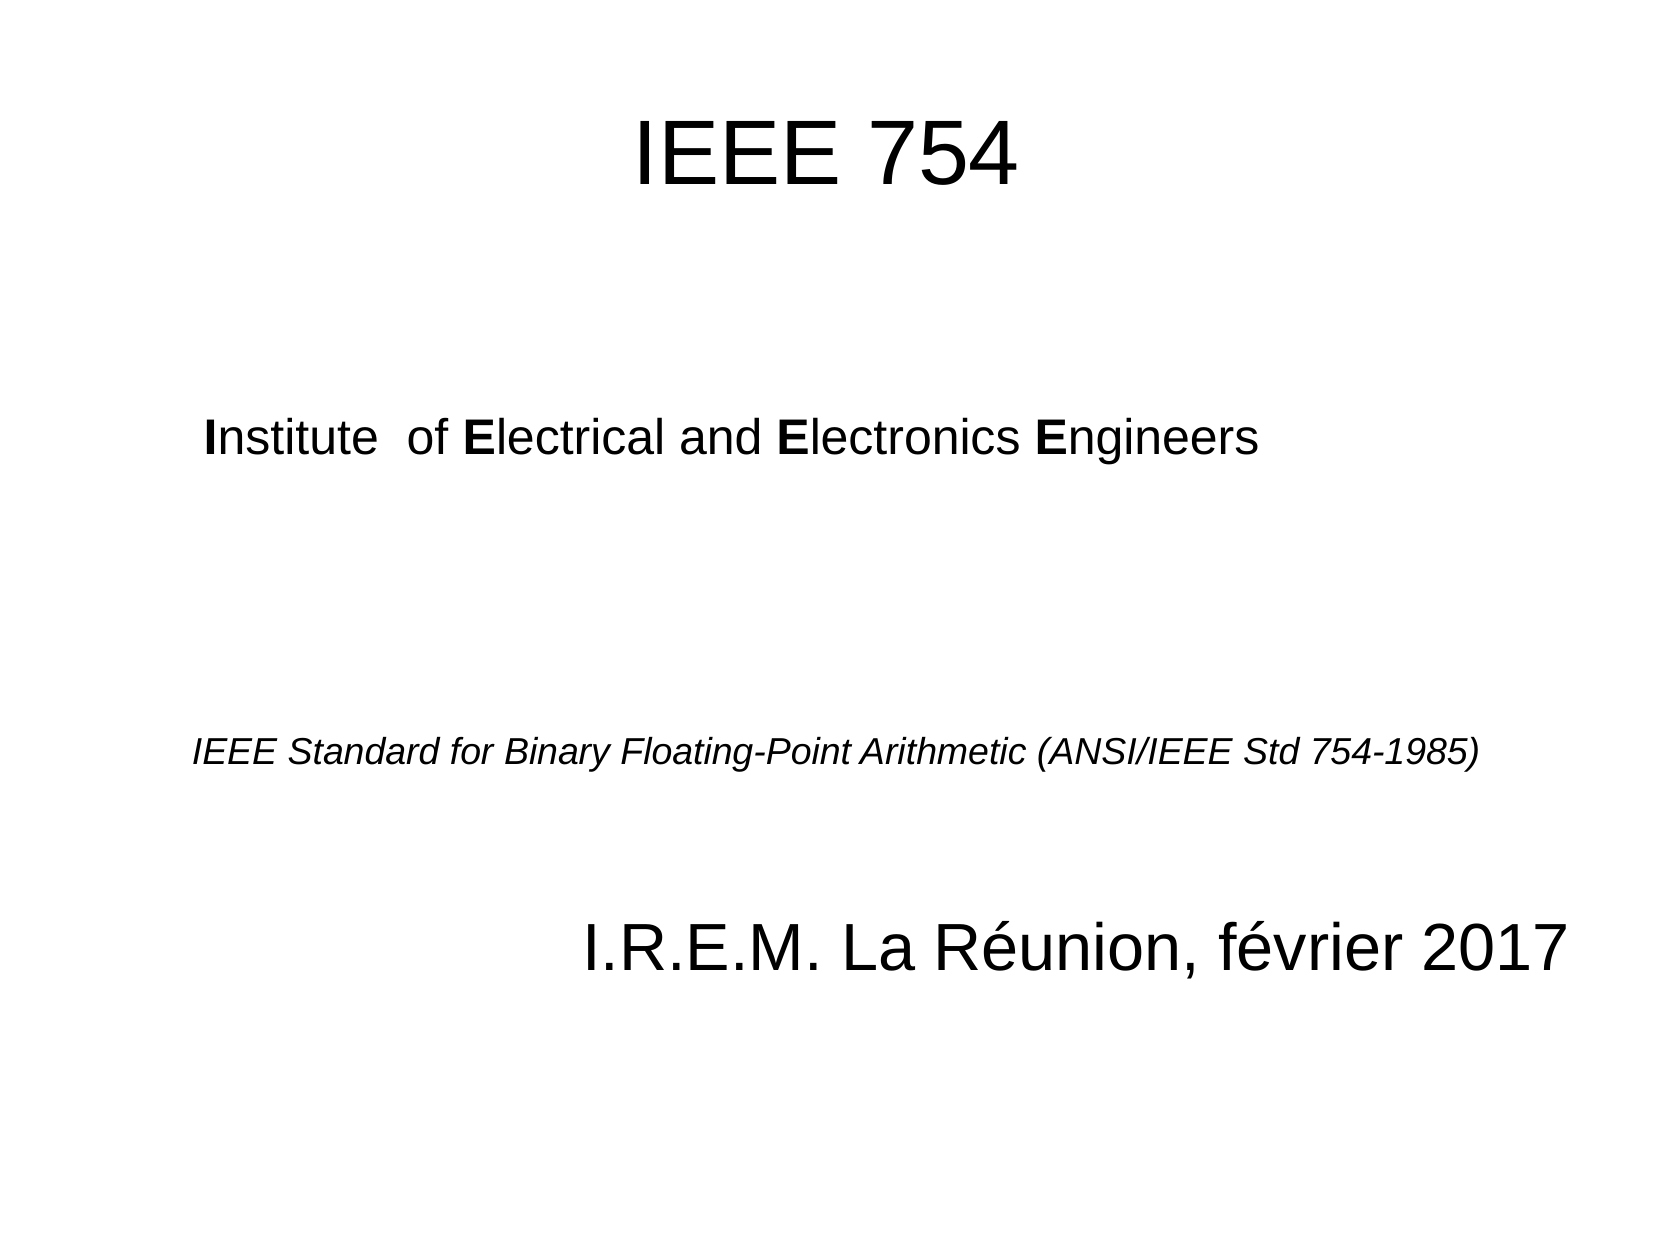

# IEEE 754
Institute of Electrical and Electronics Engineers
IEEE Standard for Binary Floating-Point Arithmetic (ANSI/IEEE Std 754-1985)
I.R.E.M. La Réunion, février 2017